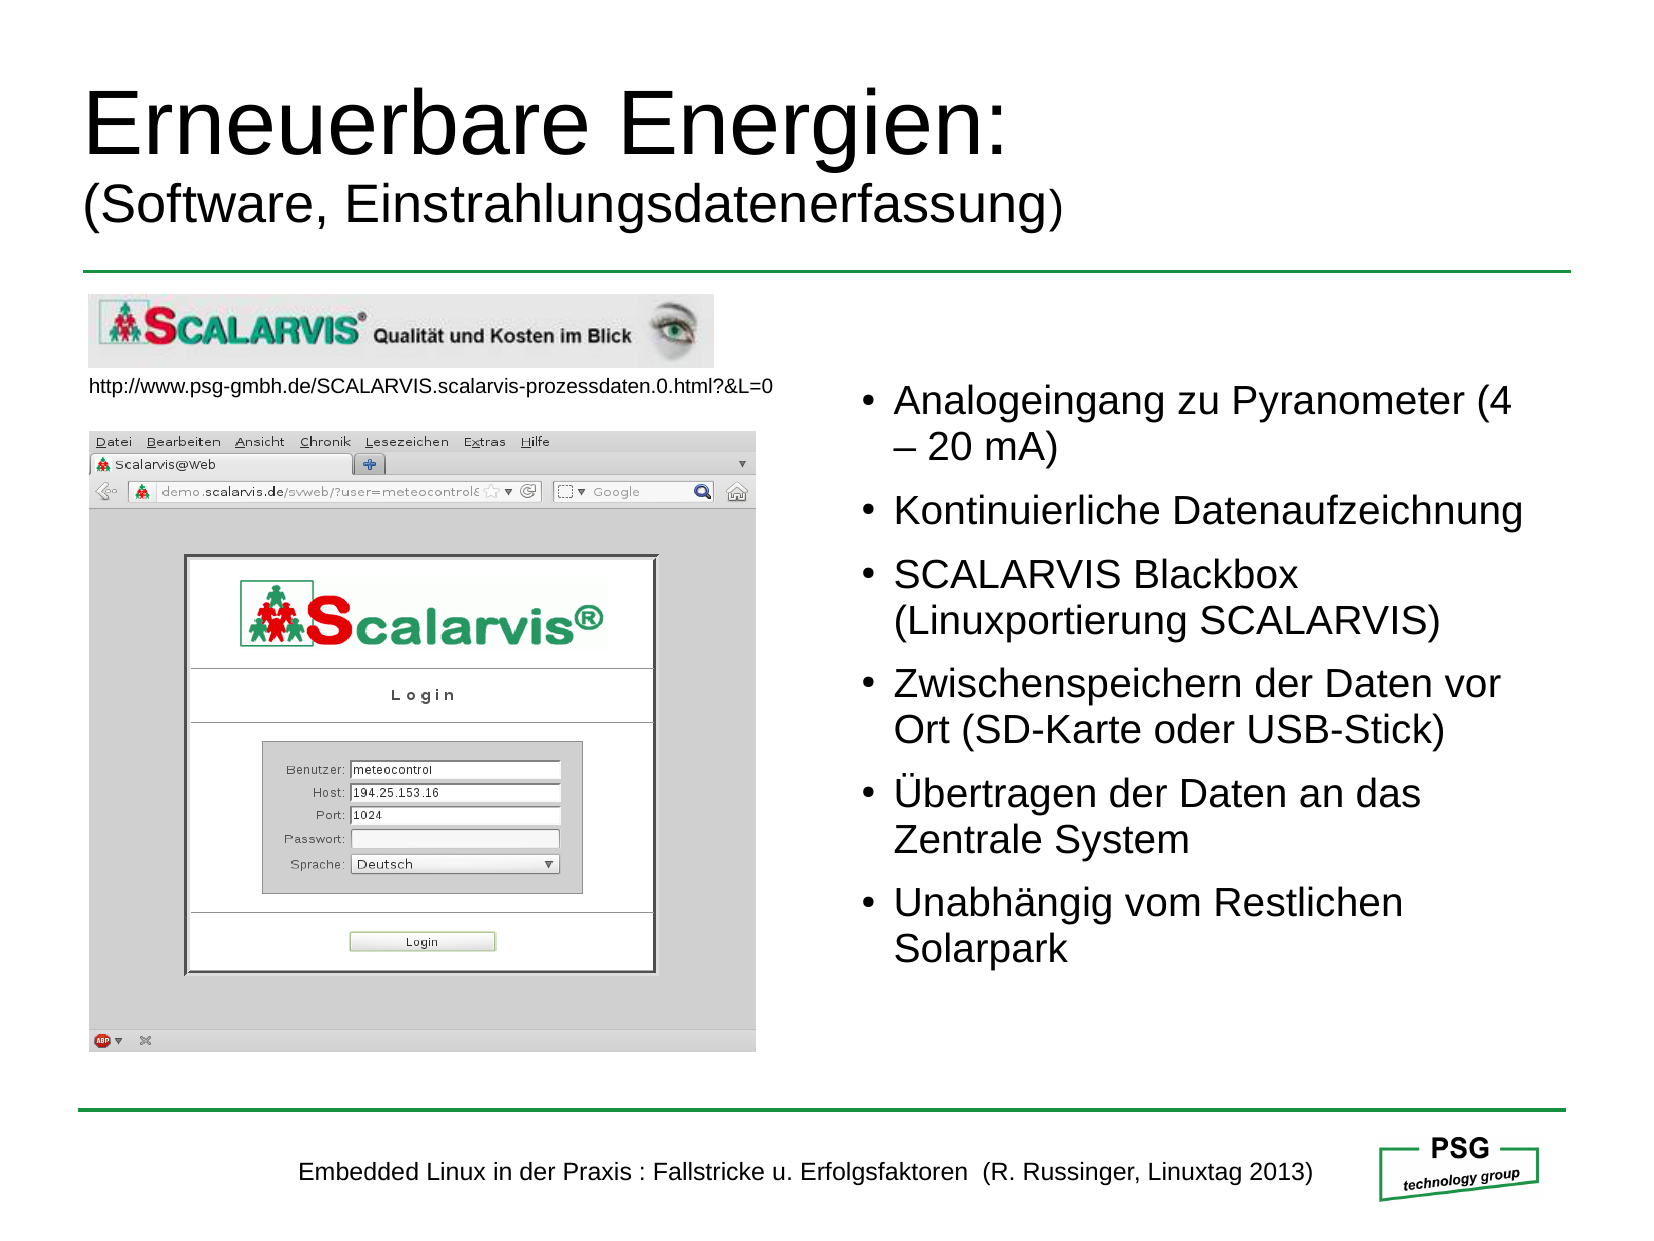

# Erneuerbare Energien: (Software, Einstrahlungsdatenerfassung)
http://www.psg-gmbh.de/SCALARVIS.scalarvis-prozessdaten.0.html?&L=0
Analogeingang zu Pyranometer (4 – 20 mA)
Kontinuierliche Datenaufzeichnung
SCALARVIS Blackbox (Linuxportierung SCALARVIS)
Zwischenspeichern der Daten vor Ort (SD-Karte oder USB-Stick)
Übertragen der Daten an das Zentrale System
Unabhängig vom Restlichen Solarpark